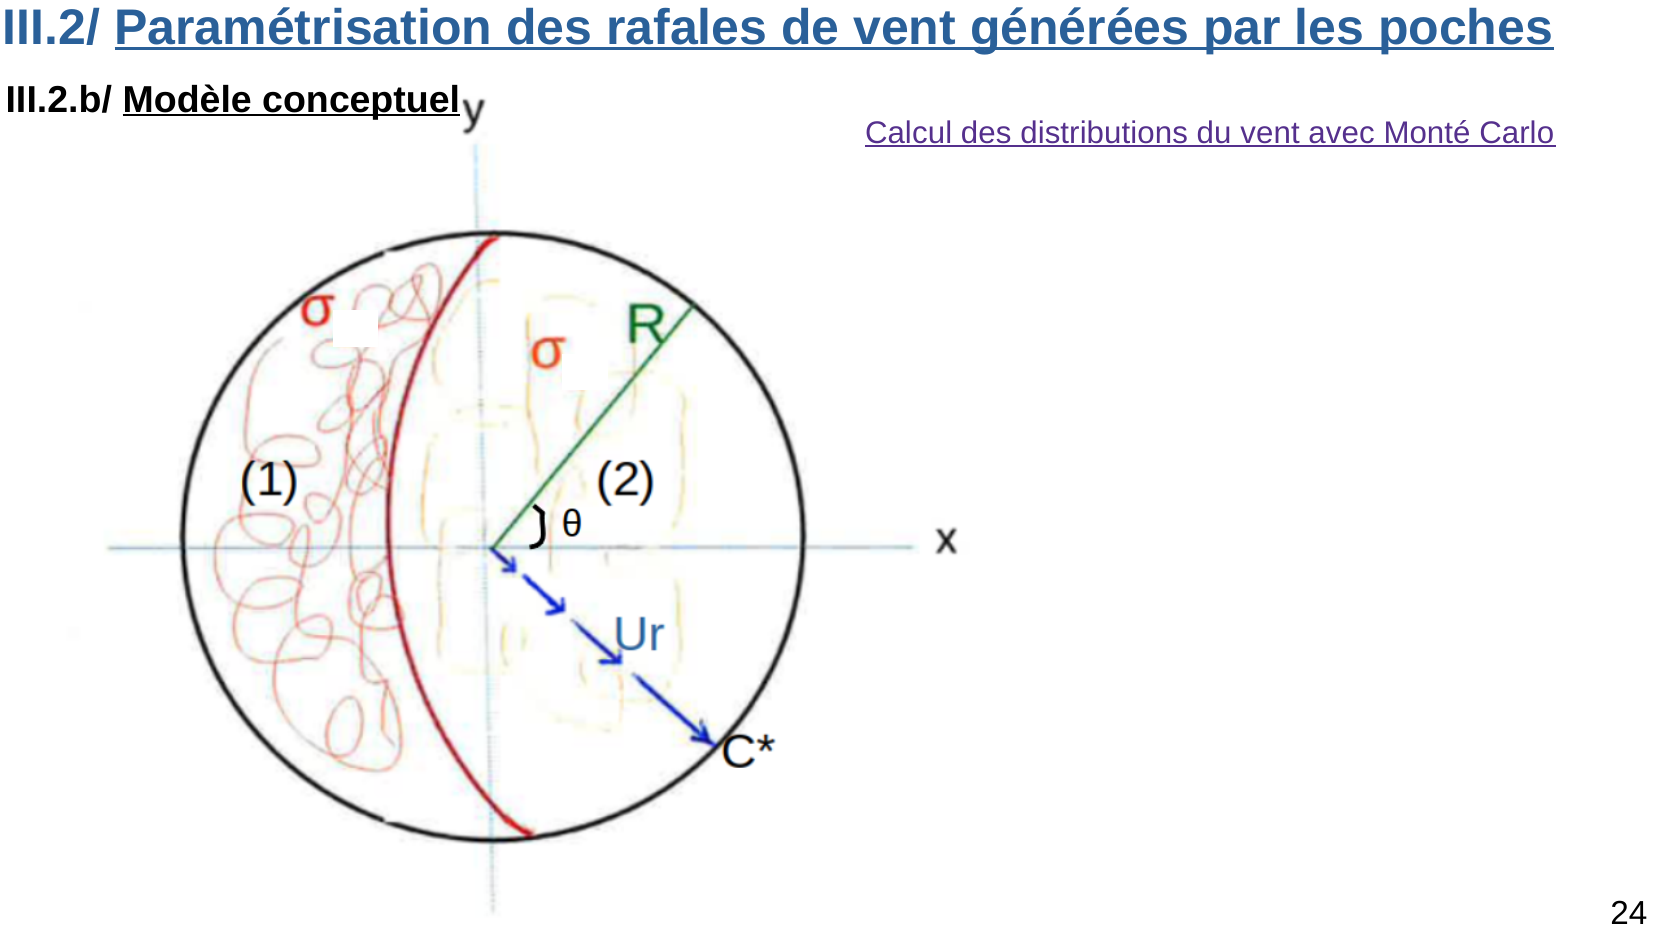

III.2/ Paramétrisation des rafales de vent générées par les poches
III.2.b/ Modèle conceptuel
Calcul des distributions du vent avec Monté Carlo
24